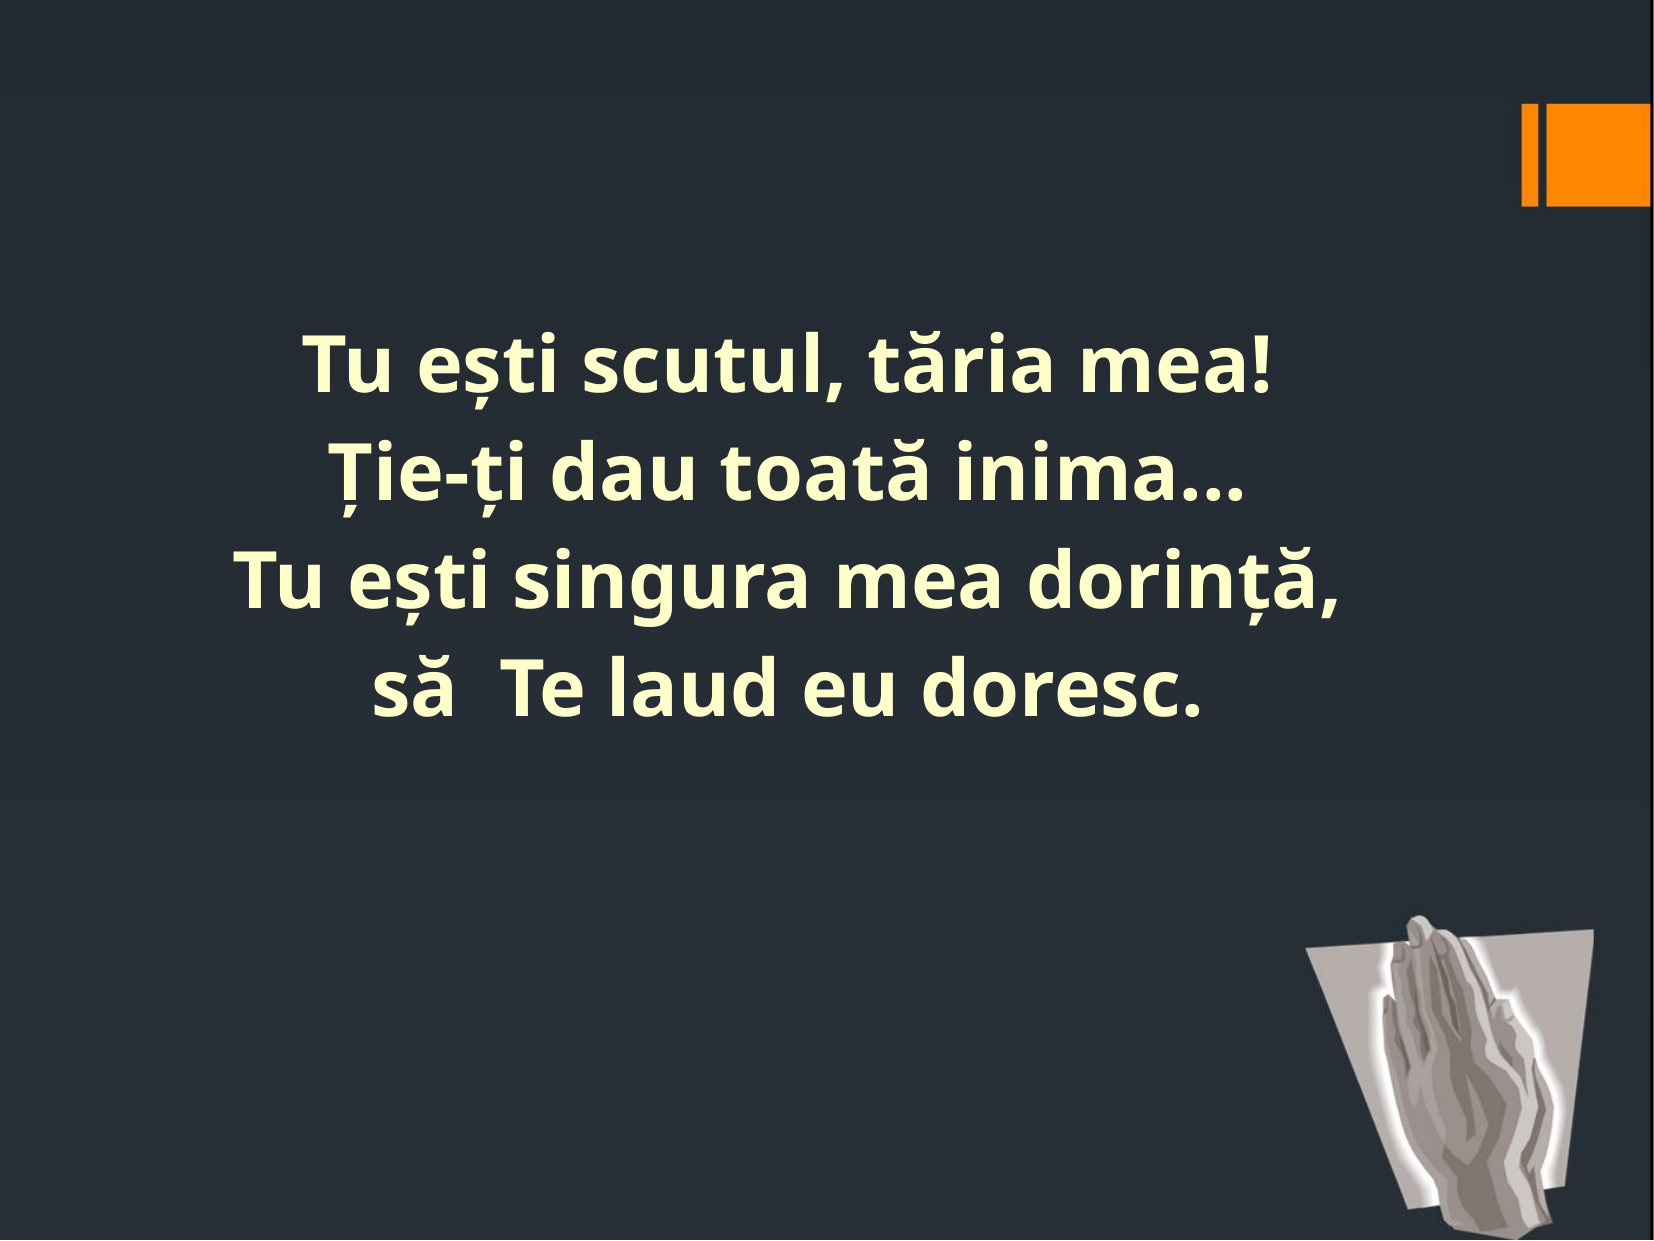

Tu eşti scutul, tăria mea!
Ţie-ţi dau toată inima...
Tu eşti singura mea dorinţă,
să Te laud eu doresc.